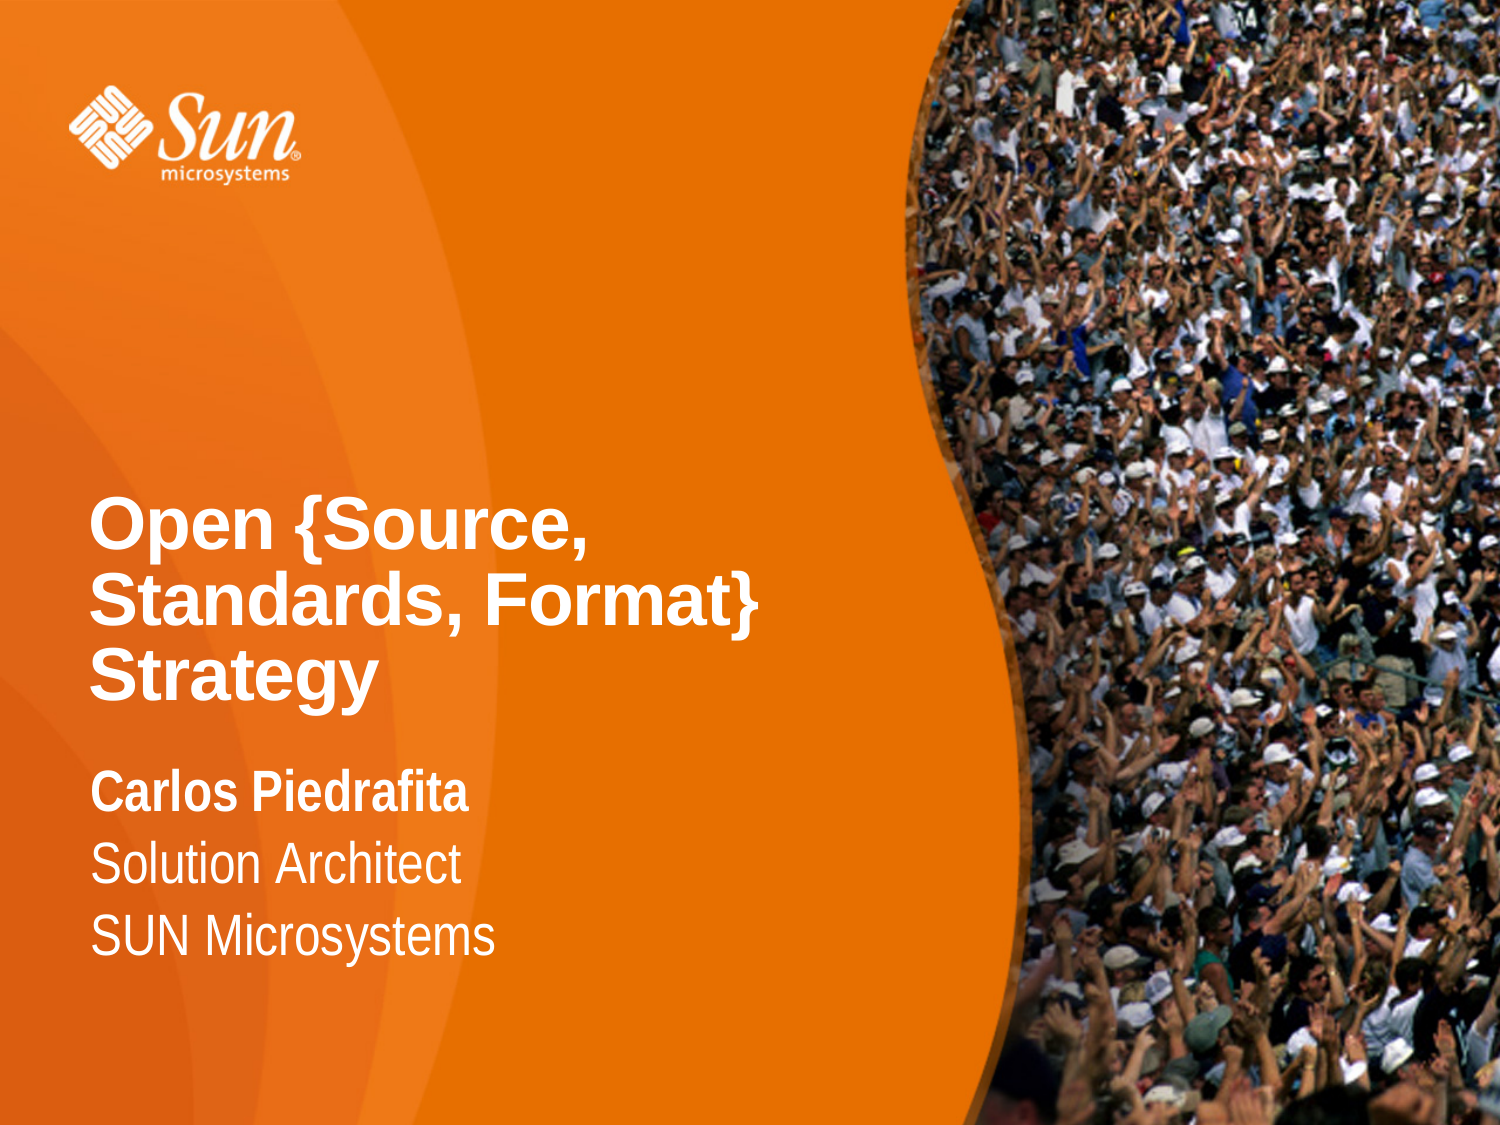

# Open {Source, Standards, Format} Strategy
Carlos Piedrafita
Solution Architect
SUN Microsystems